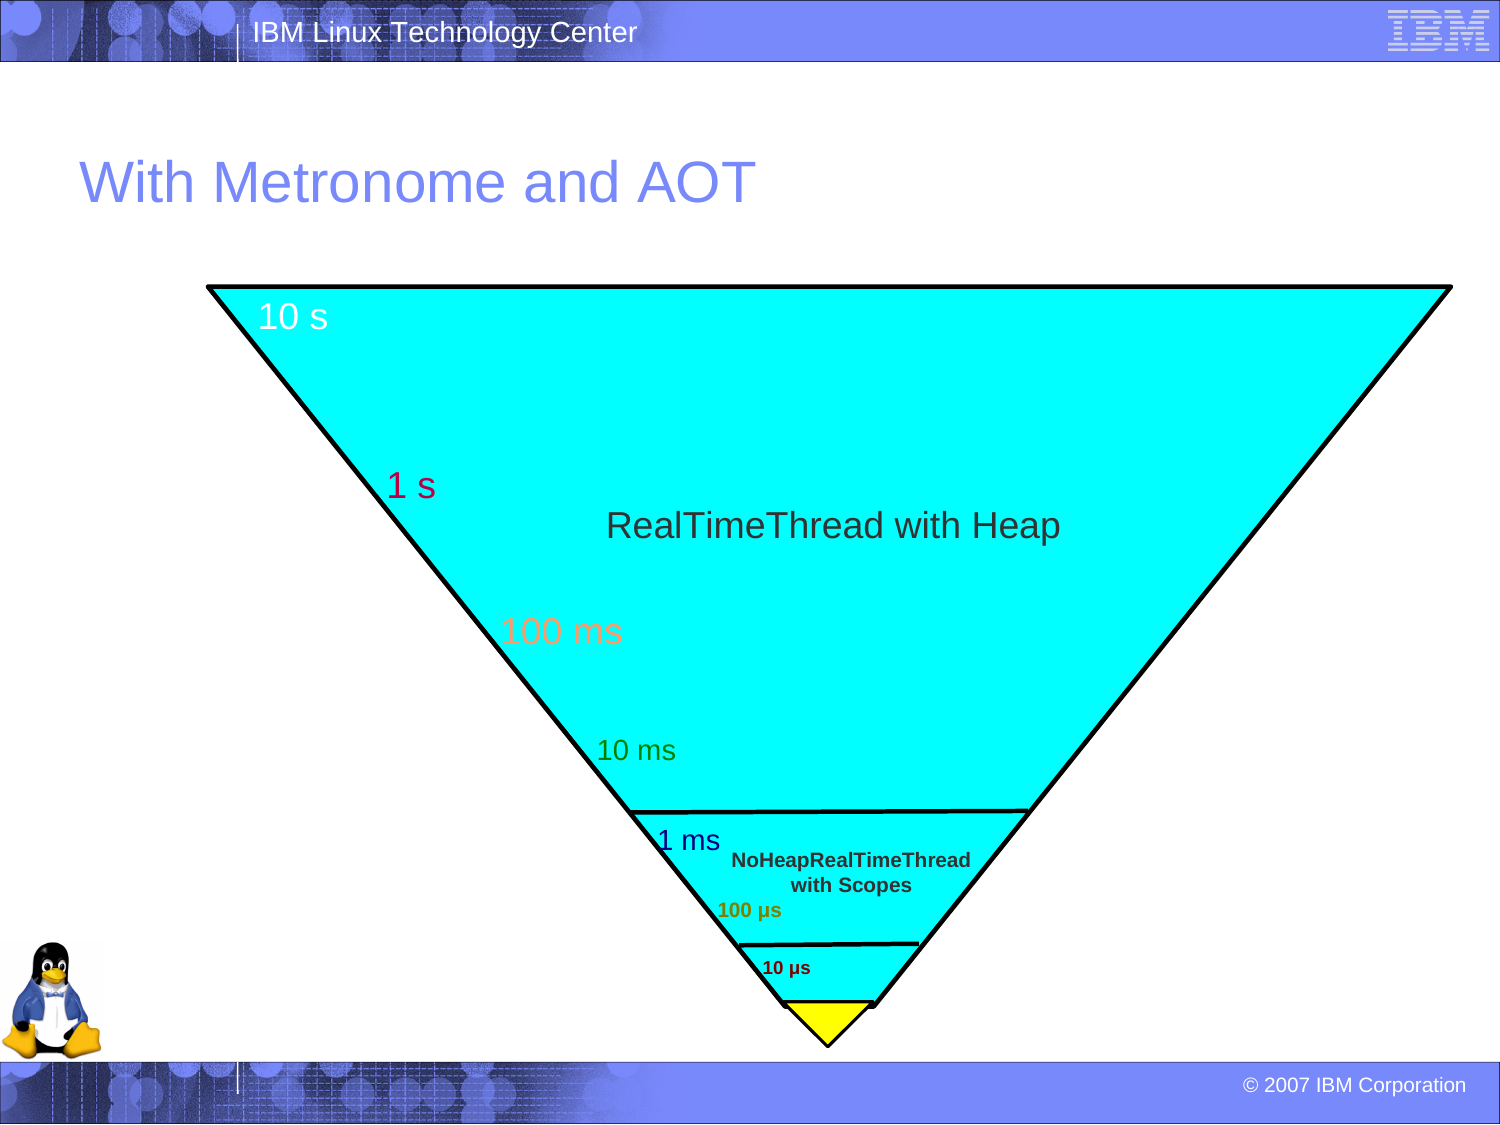

# With Metronome and AOT
10 s
1 s
RealTimeThread with Heap
100 ms
10 ms
1 ms
NoHeapRealTimeThread
with Scopes
100 μs
10 μs